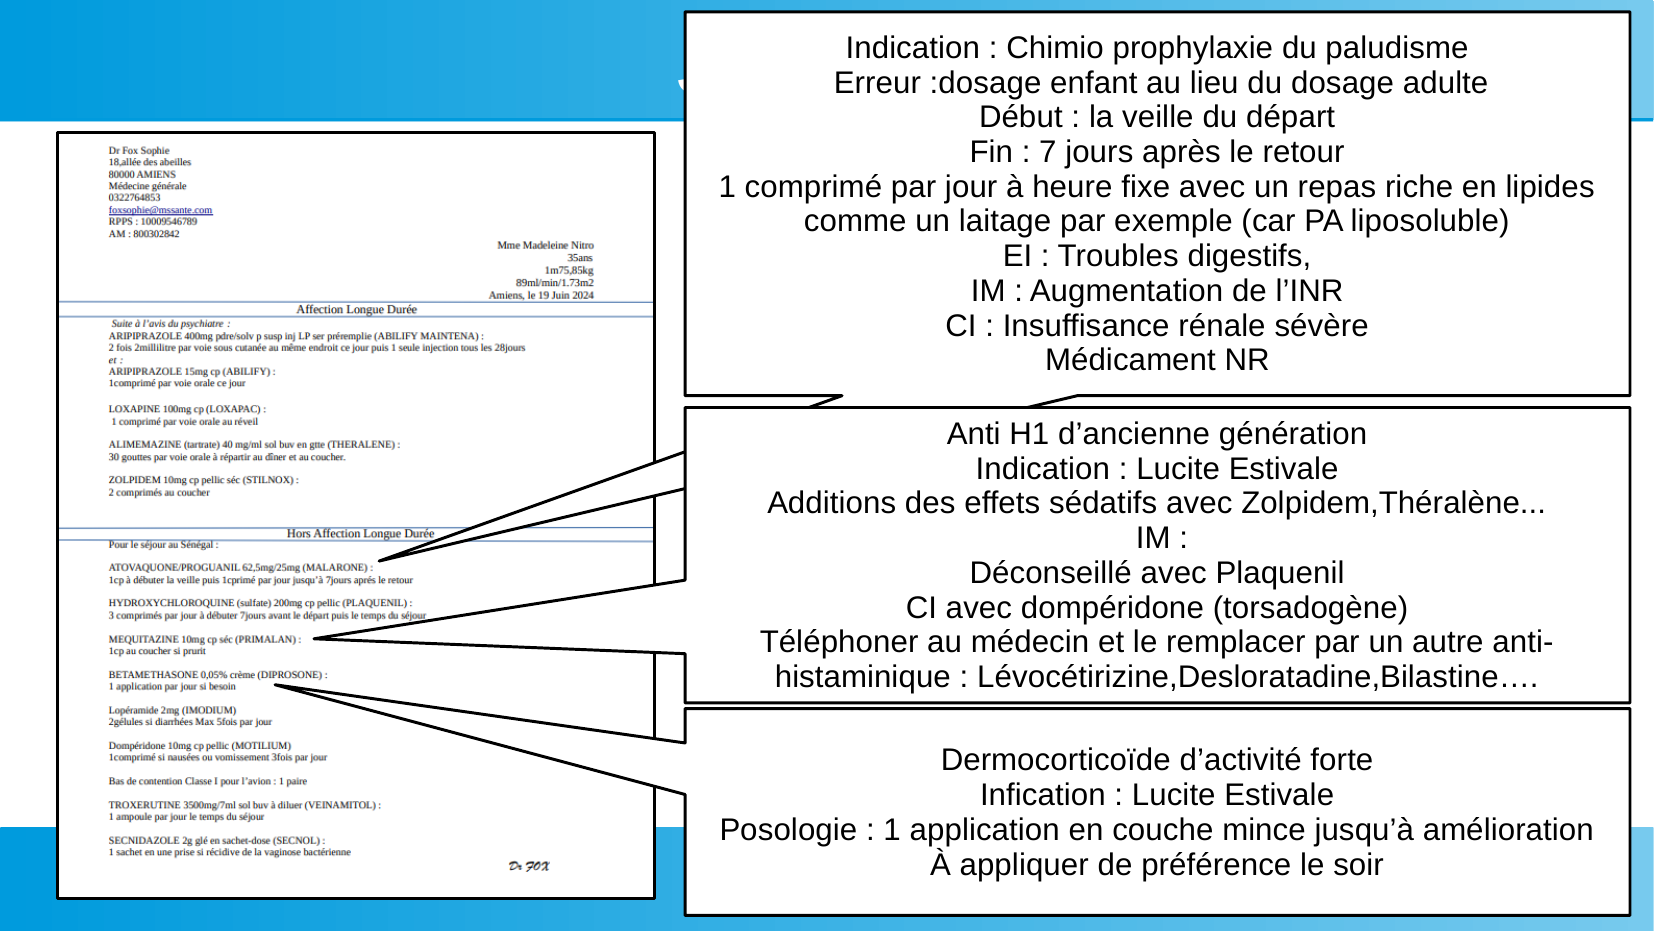

Indication : Chimio prophylaxie du paludisme
 Erreur :dosage enfant au lieu du dosage adulte
Début : la veille du départ
Fin : 7 jours après le retour
1 comprimé par jour à heure fixe avec un repas riche en lipides comme un laitage par exemple (car PA liposoluble)
EI : Troubles digestifs,
IM : Augmentation de l’INR
CI : Insuffisance rénale sévère
Médicament NR
# Juin 2024
Anti H1 d’ancienne génération
Indication : Lucite Estivale
Additions des effets sédatifs avec Zolpidem,Théralène...
 IM :
Déconseillé avec Plaquenil
CI avec dompéridone (torsadogène)
Téléphoner au médecin et le remplacer par un autre anti-histaminique : Lévocétirizine,Desloratadine,Bilastine….
Dermocorticoïde d’activité forte
Infication : Lucite Estivale
Posologie : 1 application en couche mince jusqu’à amélioration
À appliquer de préférence le soir
30